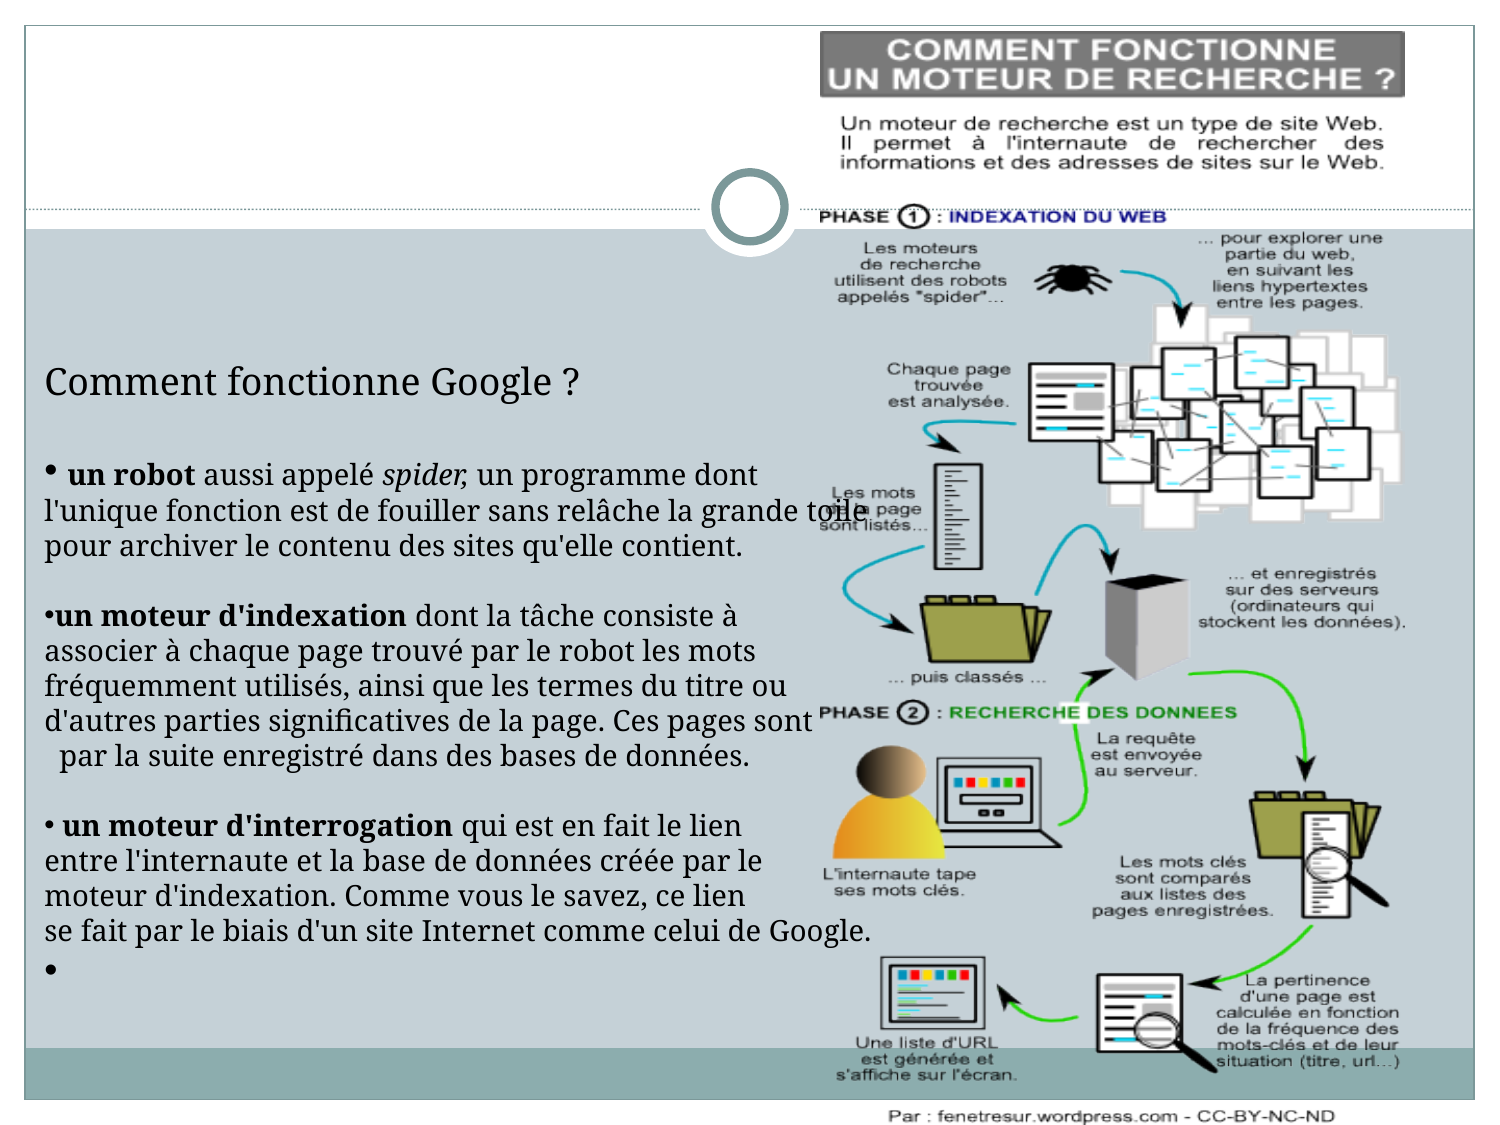

Comment fonctionne Google ?
 un robot aussi appelé spider, un programme dont
l'unique fonction est de fouiller sans relâche la grande toile
pour archiver le contenu des sites qu'elle contient.
un moteur d'indexation dont la tâche consiste à
associer à chaque page trouvé par le robot les mots
fréquemment utilisés, ainsi que les termes du titre ou
d'autres parties significatives de la page. Ces pages sont
  par la suite enregistré dans des bases de données.
 un moteur d'interrogation qui est en fait le lien
entre l'internaute et la base de données créée par le
moteur d'indexation. Comme vous le savez, ce lien
se fait par le biais d'un site Internet comme celui de Google.